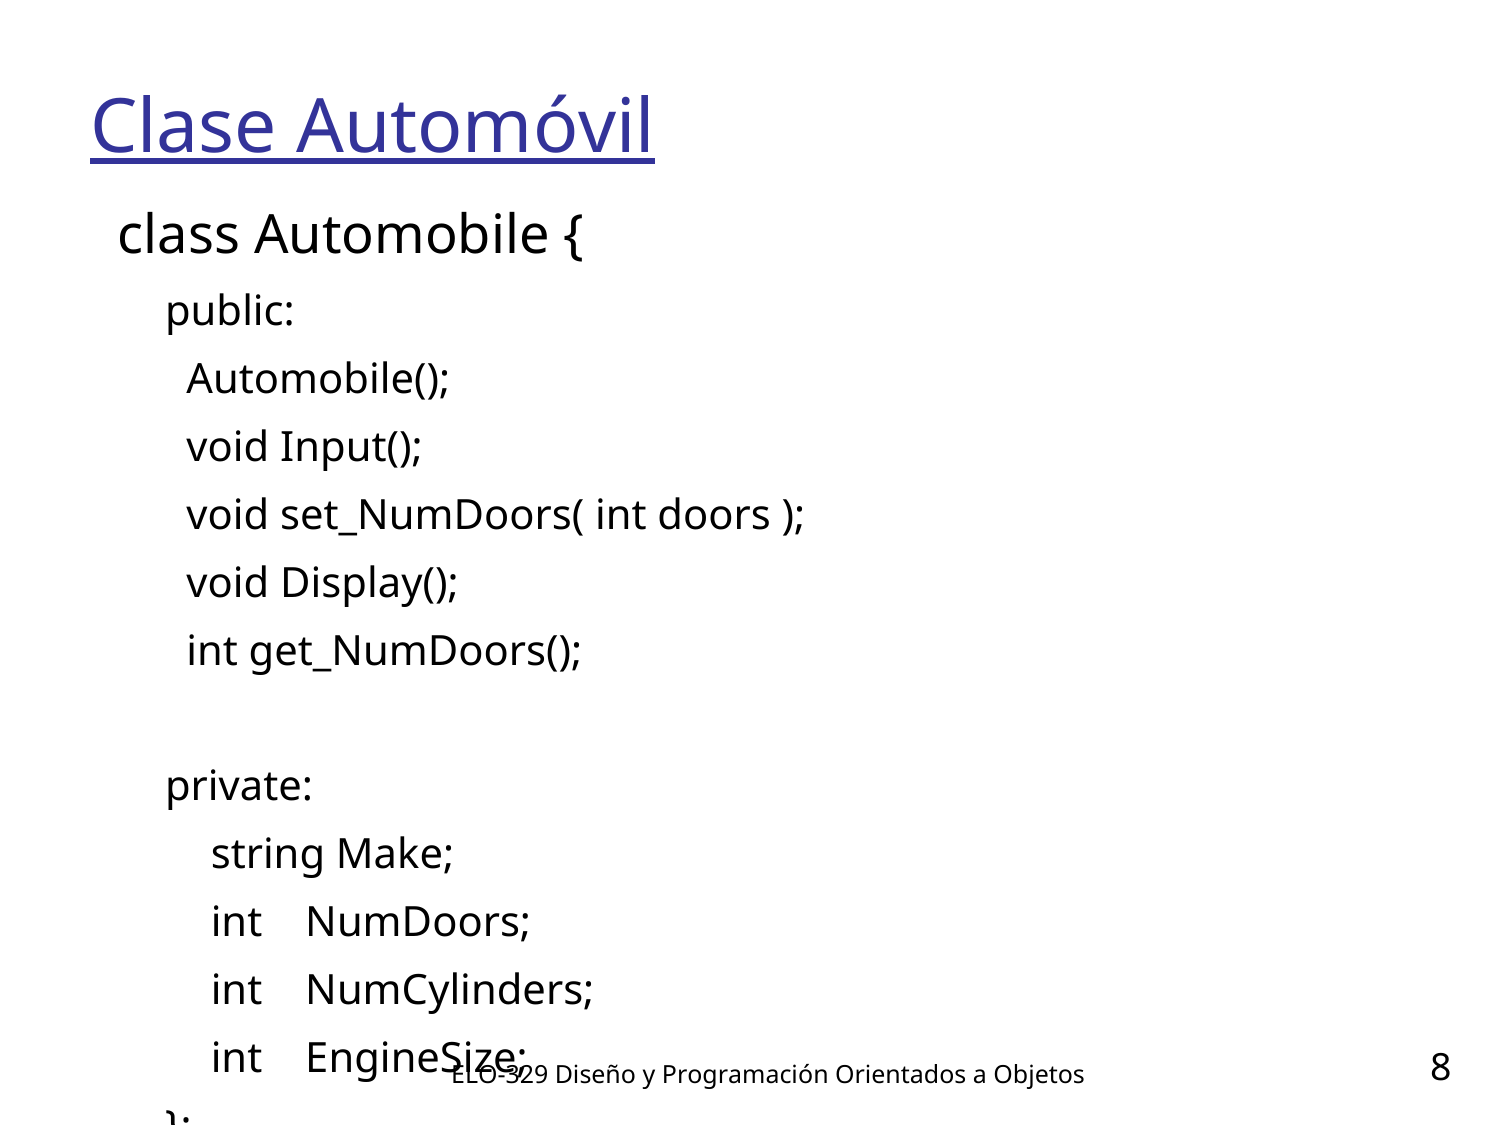

# Clase Automóvil
 class Automobile {
public:
 Automobile();
 void Input();
 void set_NumDoors( int doors );
 void Display();
 int get_NumDoors();
private:
	string Make;
	int NumDoors;
	int NumCylinders;
	int EngineSize;
};
8